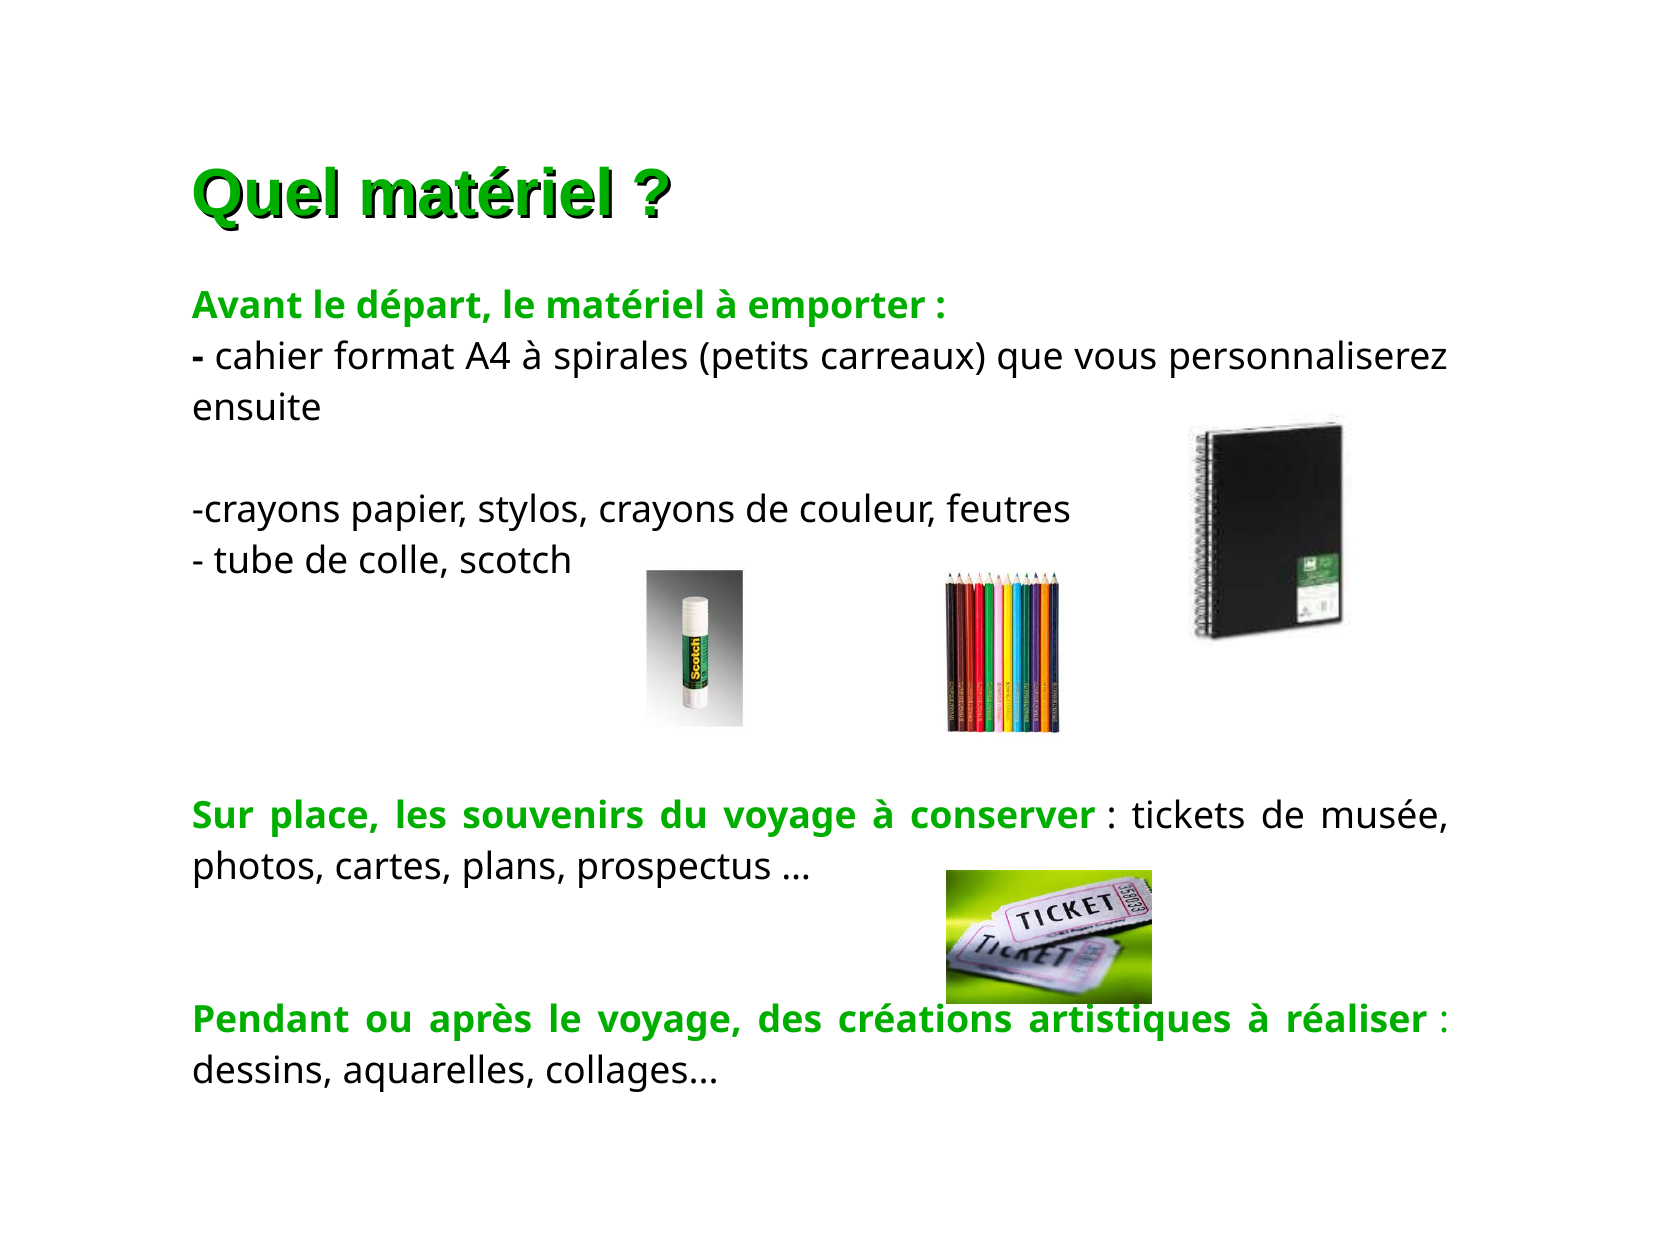

Quel matériel ?
Avant le départ, le matériel à emporter :
- cahier format A4 à spirales (petits carreaux) que vous personnaliserez ensuite
-crayons papier, stylos, crayons de couleur, feutres
- tube de colle, scotch
Sur place, les souvenirs du voyage à conserver : tickets de musée, photos, cartes, plans, prospectus …
Pendant ou après le voyage, des créations artistiques à réaliser : dessins, aquarelles, collages...